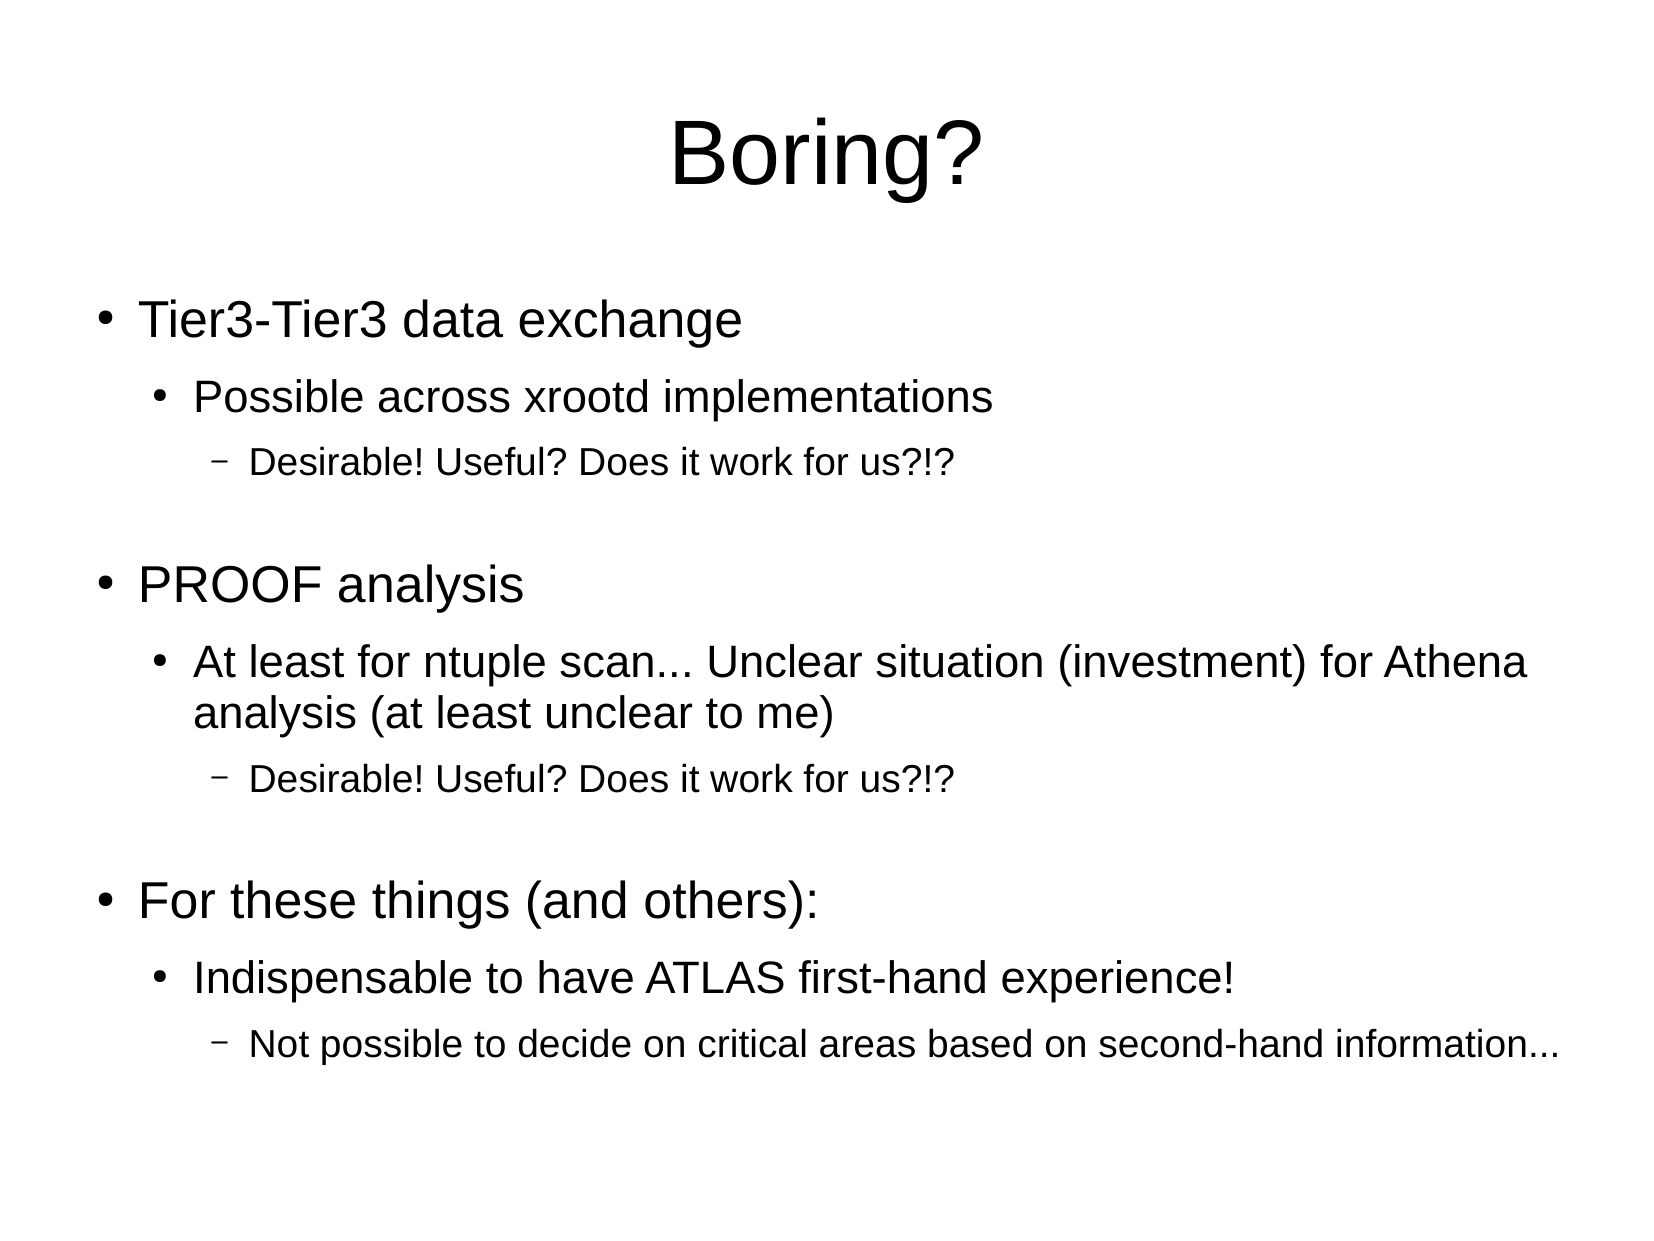

# Boring?
Tier3-Tier3 data exchange
Possible across xrootd implementations
Desirable! Useful? Does it work for us?!?
PROOF analysis
At least for ntuple scan... Unclear situation (investment) for Athena analysis (at least unclear to me)
Desirable! Useful? Does it work for us?!?
For these things (and others):
Indispensable to have ATLAS first-hand experience!
Not possible to decide on critical areas based on second-hand information...